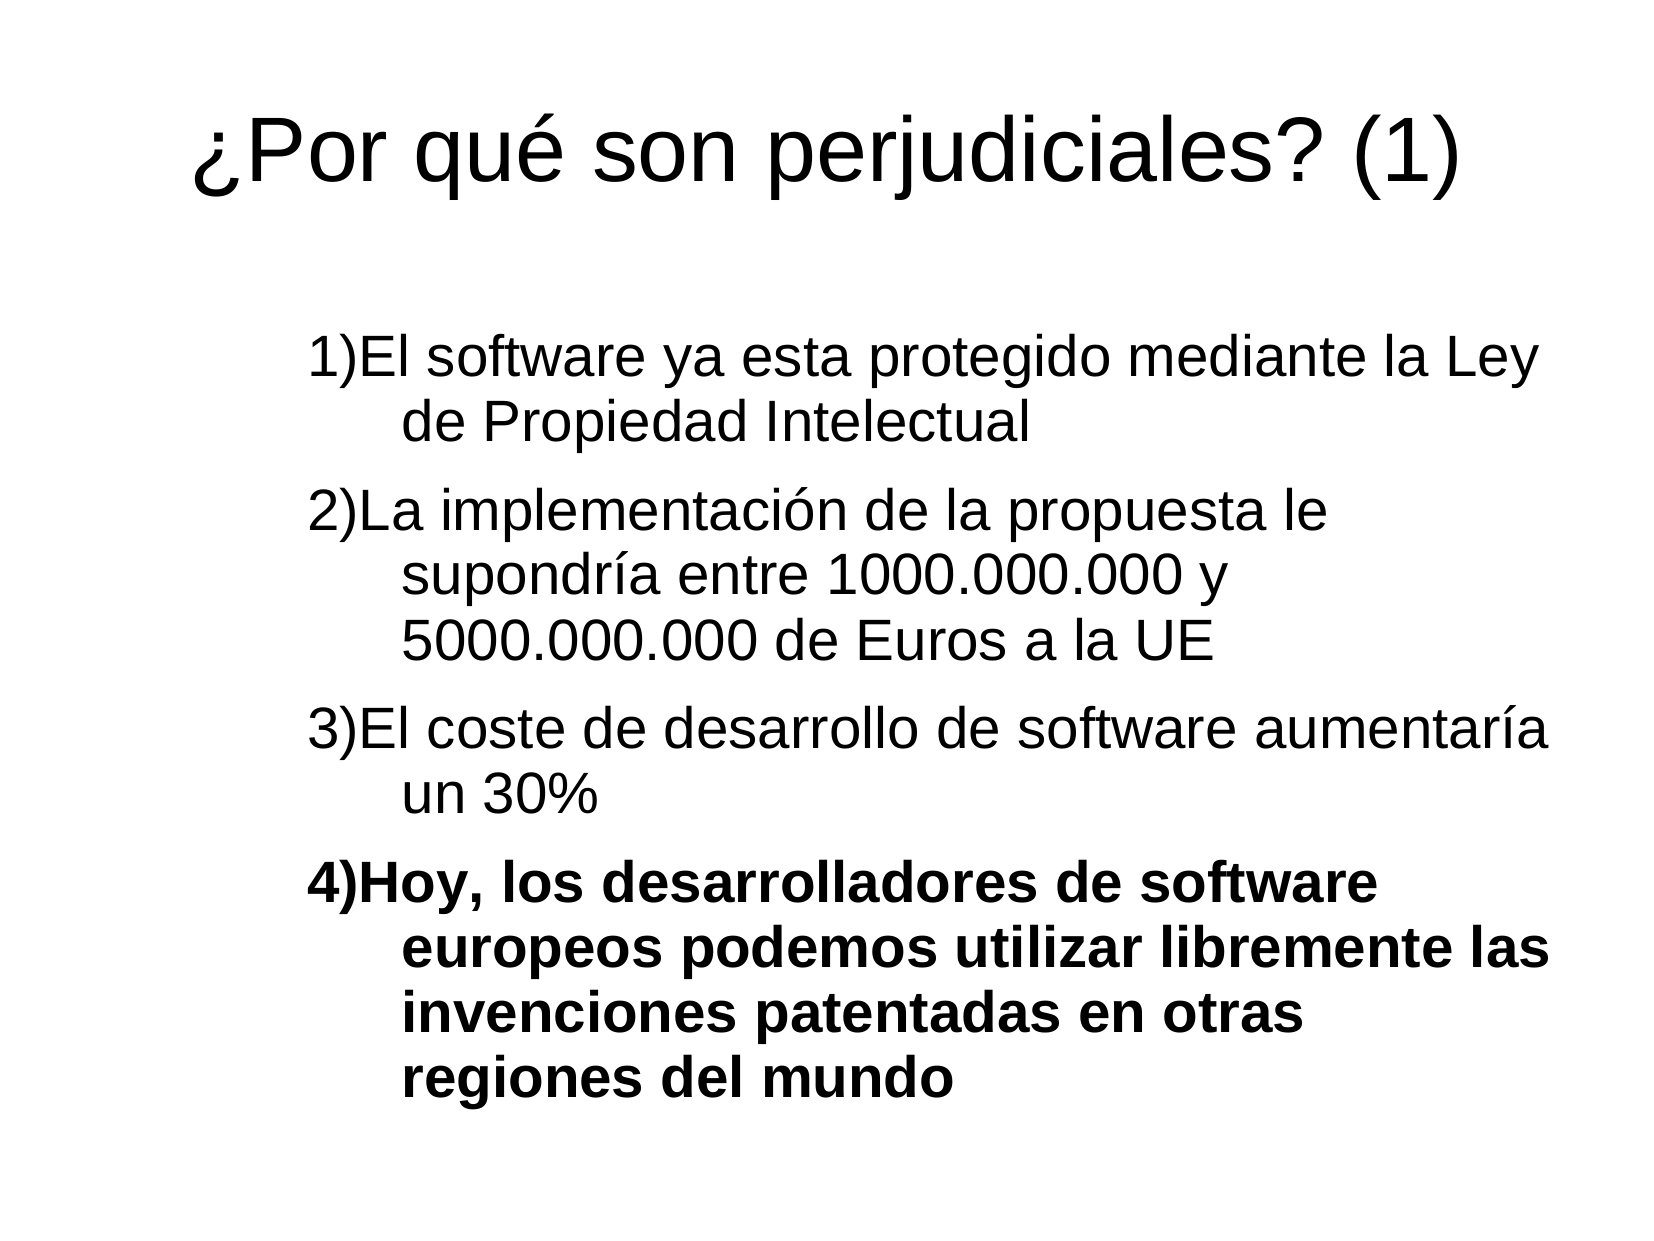

# ¿Por qué son perjudiciales? (1)
El software ya esta protegido mediante la Ley de Propiedad Intelectual
La implementación de la propuesta le supondría entre 1000.000.000 y 5000.000.000 de Euros a la UE
El coste de desarrollo de software aumentaría un 30%
Hoy, los desarrolladores de software europeos podemos utilizar libremente las invenciones patentadas en otras regiones del mundo